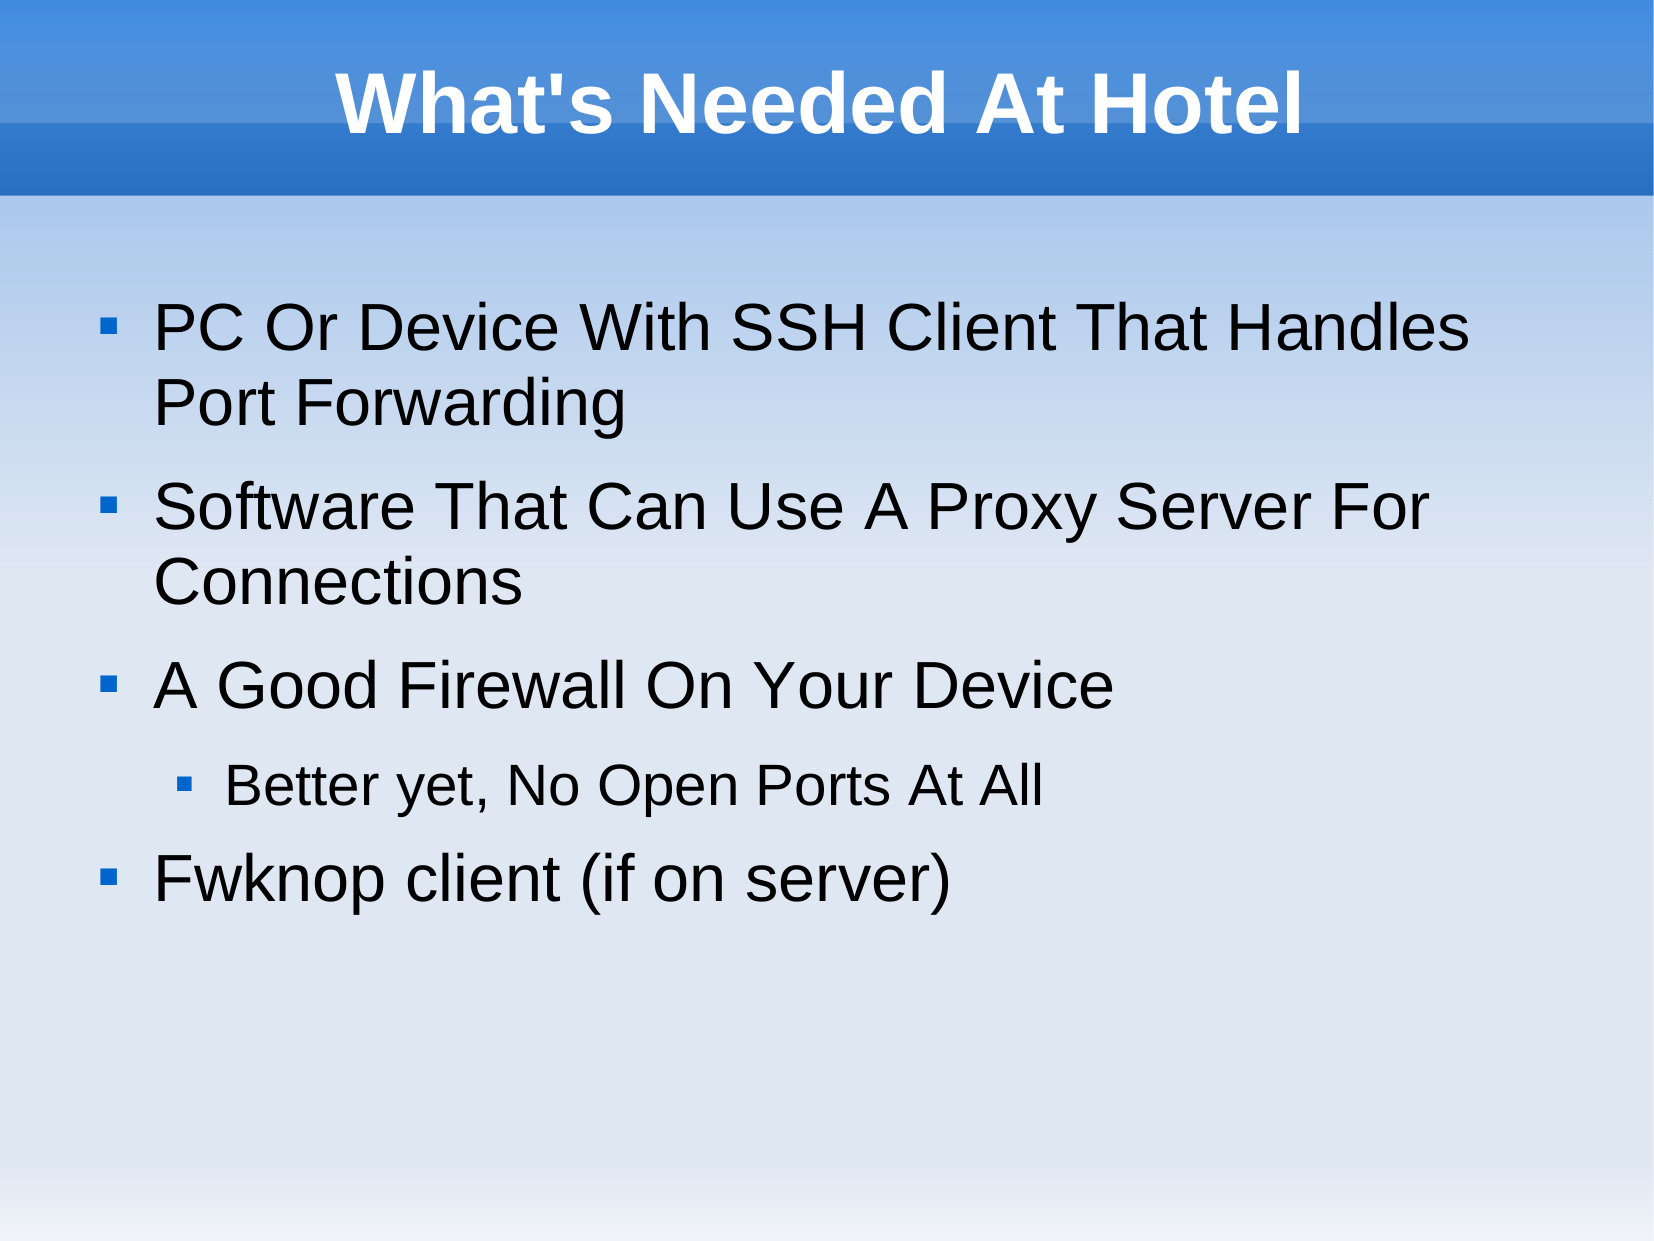

# What's Needed At Hotel
PC Or Device With SSH Client That Handles Port Forwarding
Software That Can Use A Proxy Server For Connections
A Good Firewall On Your Device
Better yet, No Open Ports At All
Fwknop client (if on server)